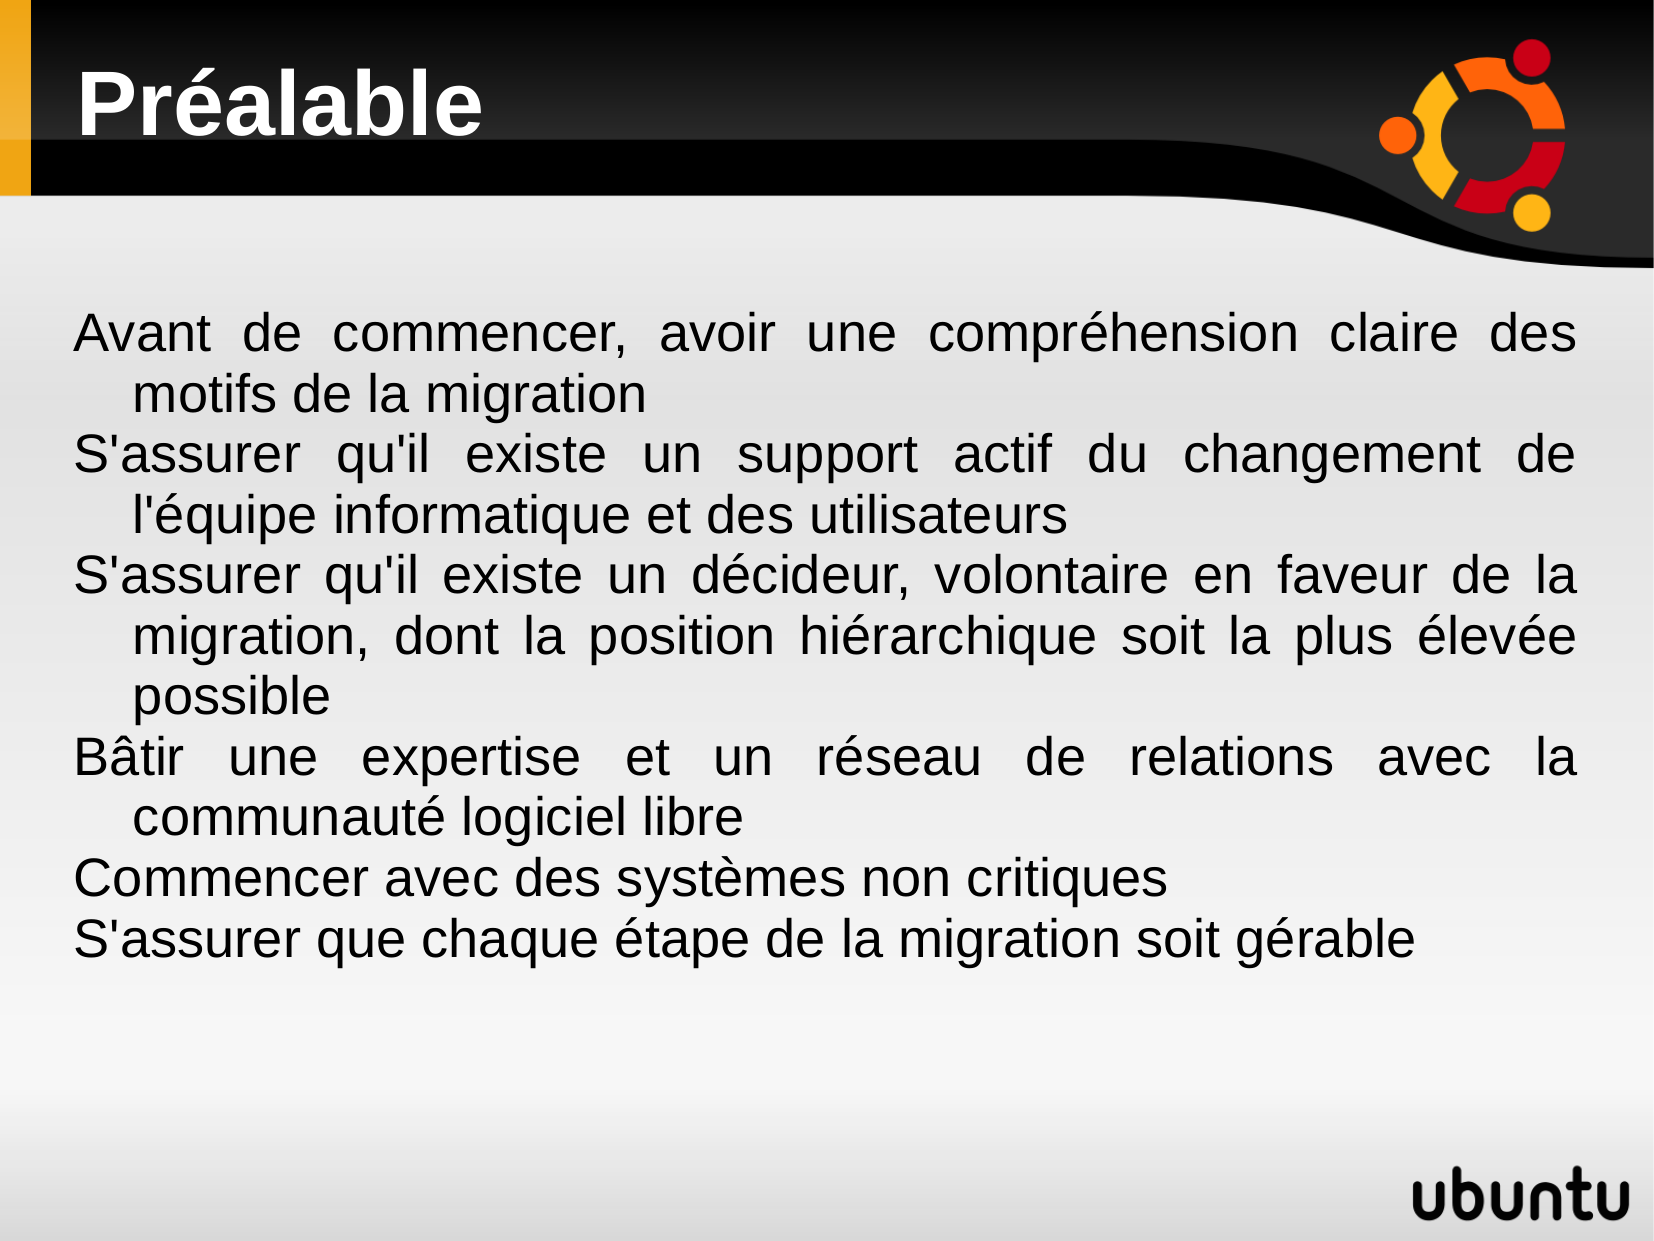

# Préalable
Avant de commencer, avoir une compréhension claire des motifs de la migration
S'assurer qu'il existe un support actif du changement de l'équipe informatique et des utilisateurs
S'assurer qu'il existe un décideur, volontaire en faveur de la migration, dont la position hiérarchique soit la plus élevée possible
Bâtir une expertise et un réseau de relations avec la communauté logiciel libre
Commencer avec des systèmes non critiques
S'assurer que chaque étape de la migration soit gérable